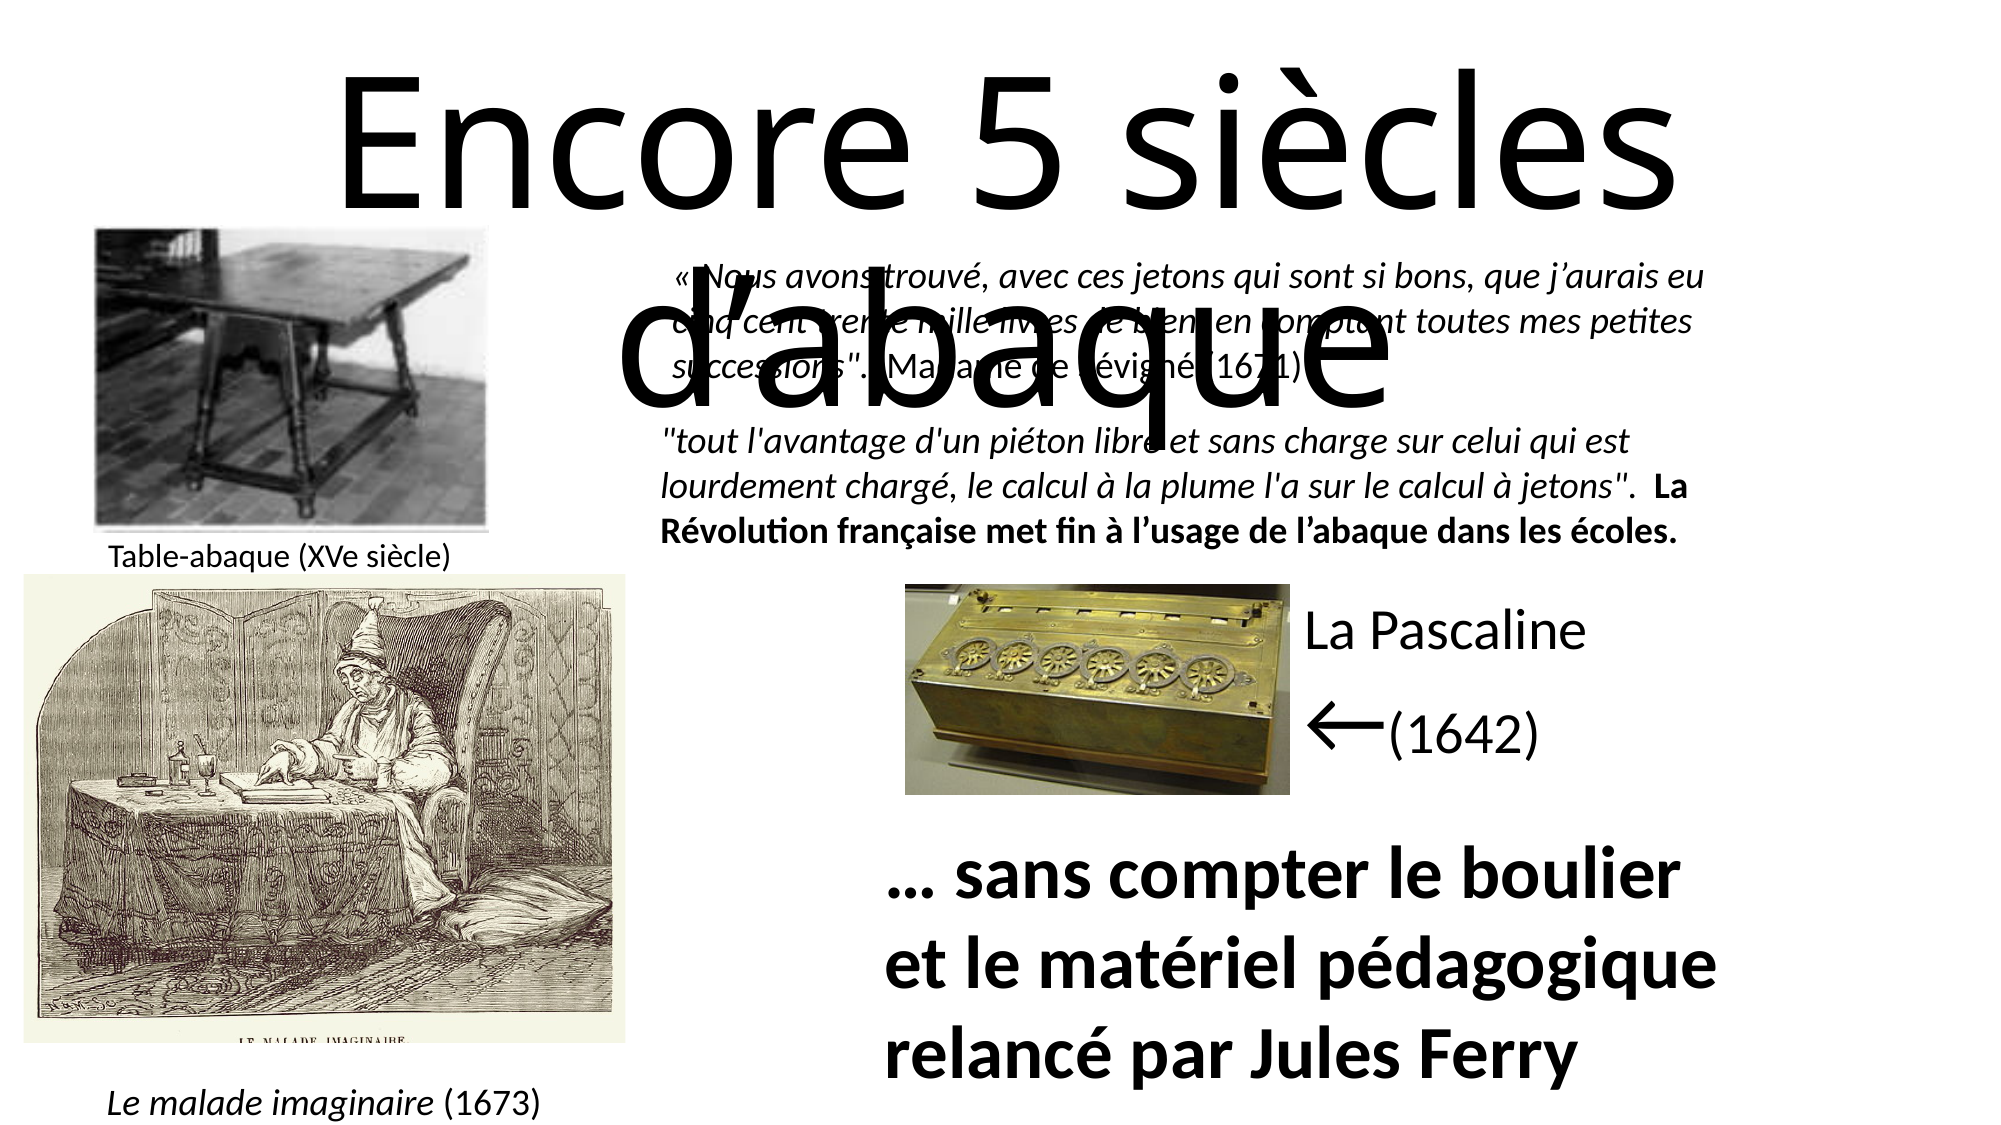

# Encore 5 siècles d’abaque
« Nous avons trouvé, avec ces jetons qui sont si bons, que j’aurais eu cinq cent trente mille livres de bien, en comptant toutes mes petites successions". Madame de Sévigné (1671)
"tout l'avantage d'un piéton libre et sans charge sur celui qui est lourdement chargé, le calcul à la plume l'a sur le calcul à jetons". La Révolution française met fin à l’usage de l’abaque dans les écoles.
Table-abaque (XVe siècle)
La Pascaline ←(1642)
… sans compter le boulier et le matériel pédagogique relancé par Jules Ferry
Le malade imaginaire (1673)